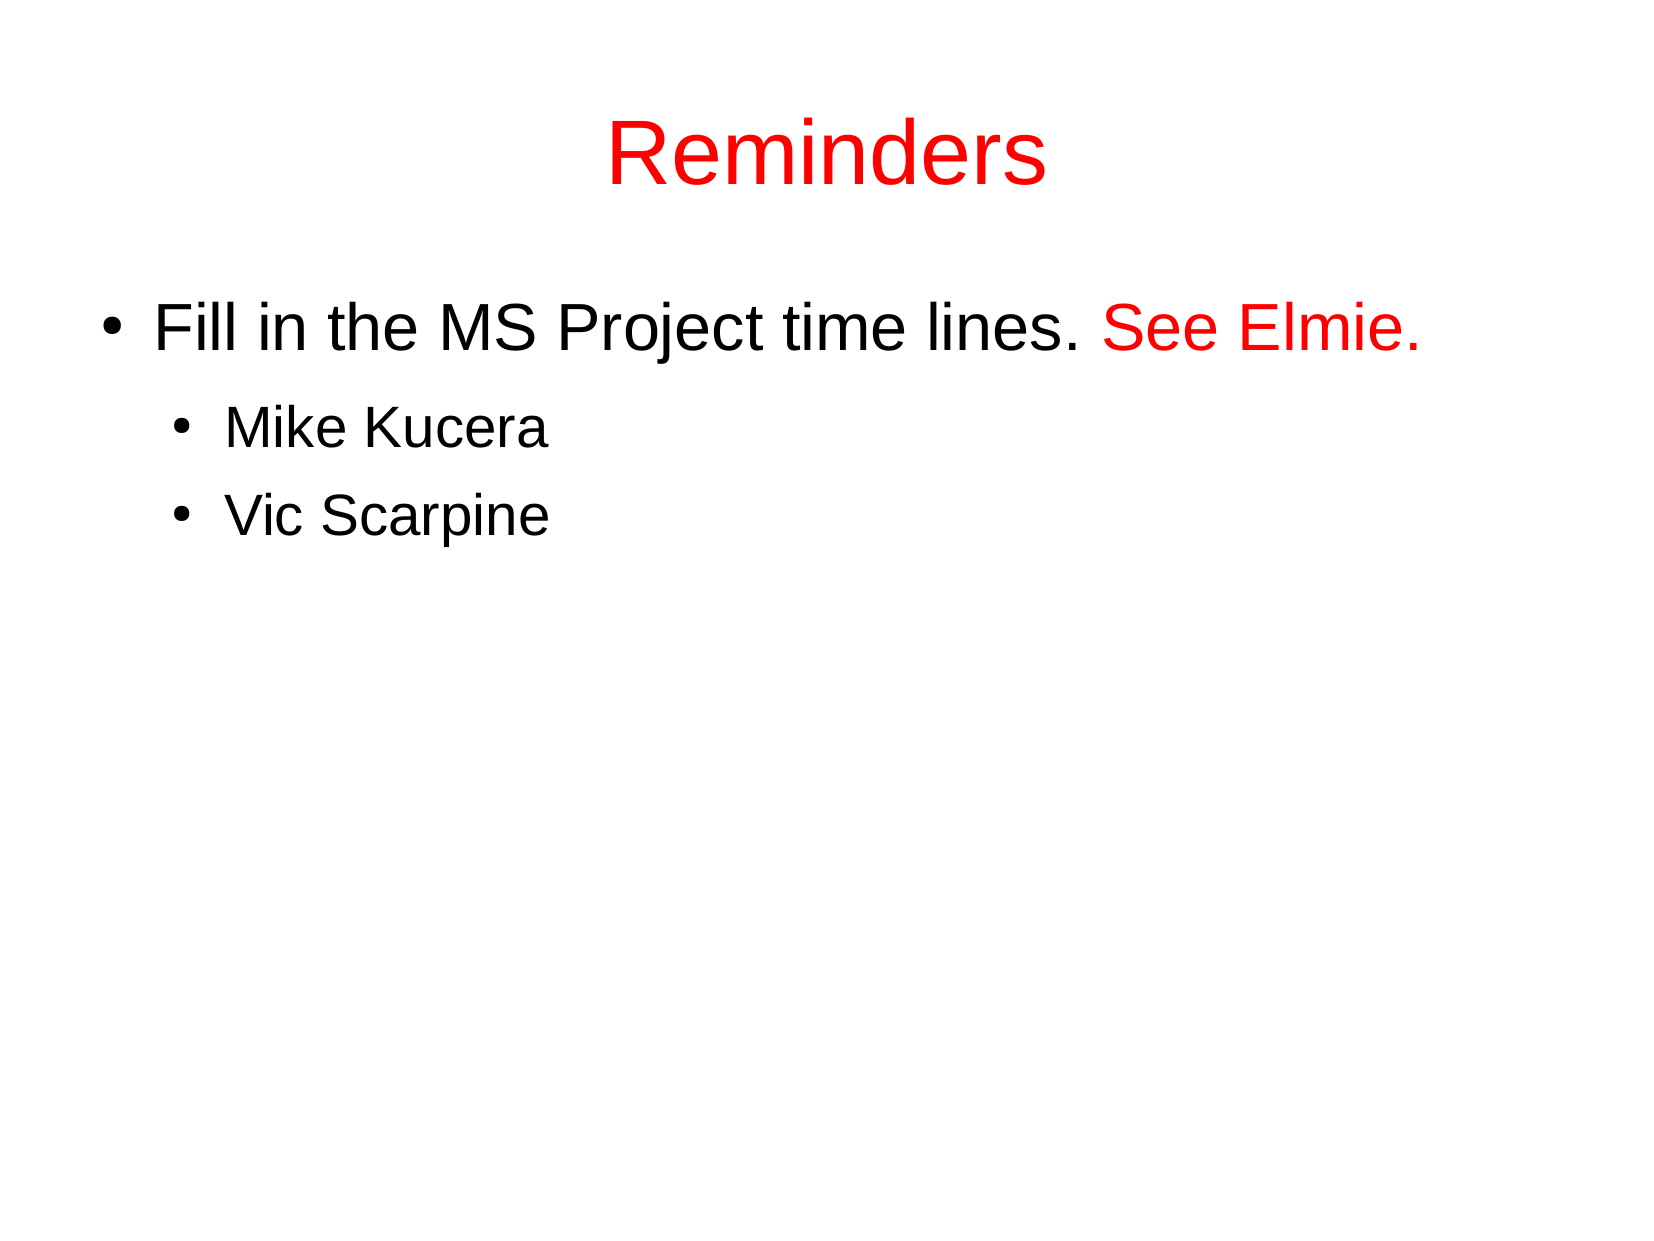

# Reminders
Fill in the MS Project time lines. See Elmie.
Mike Kucera
Vic Scarpine